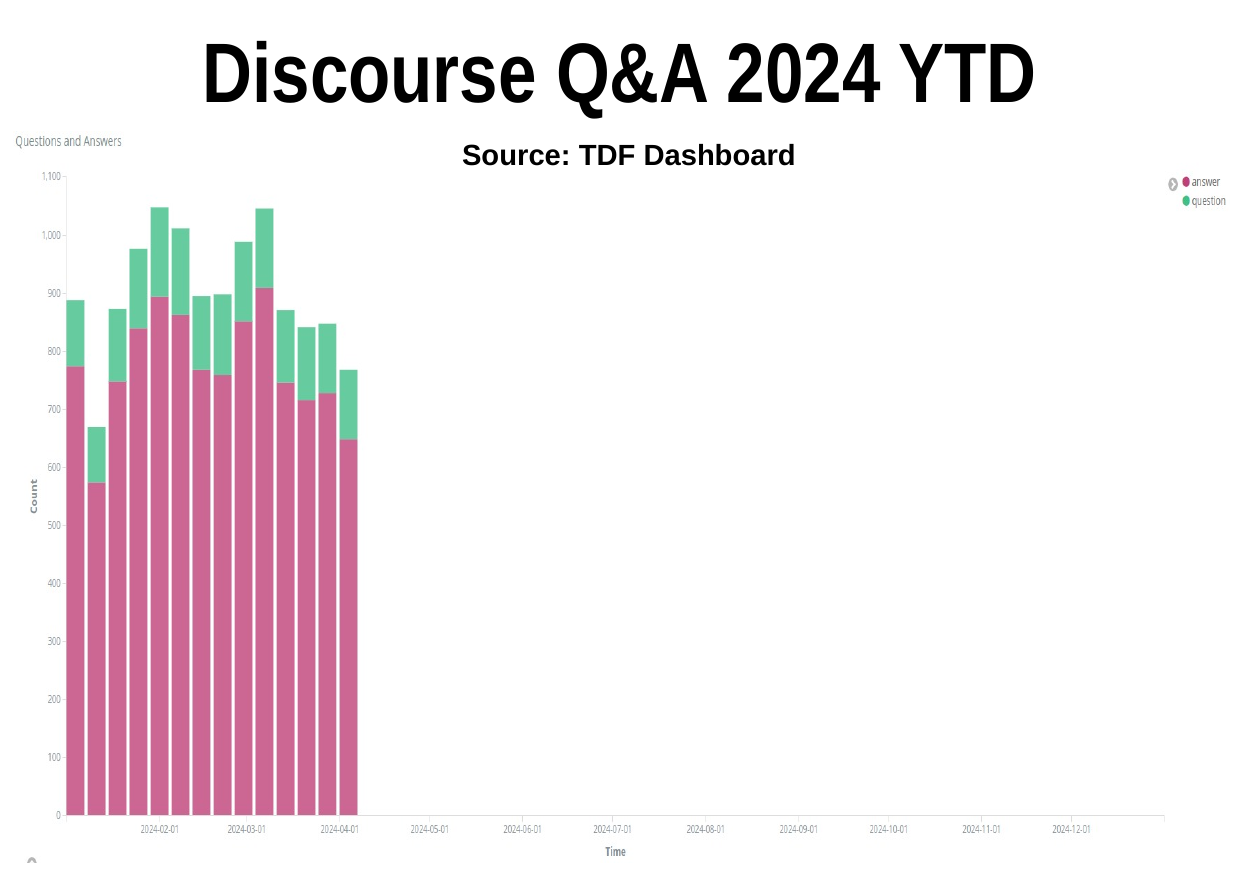

# Discourse Q&A 2024 YTD
Source: TDF Dashboard